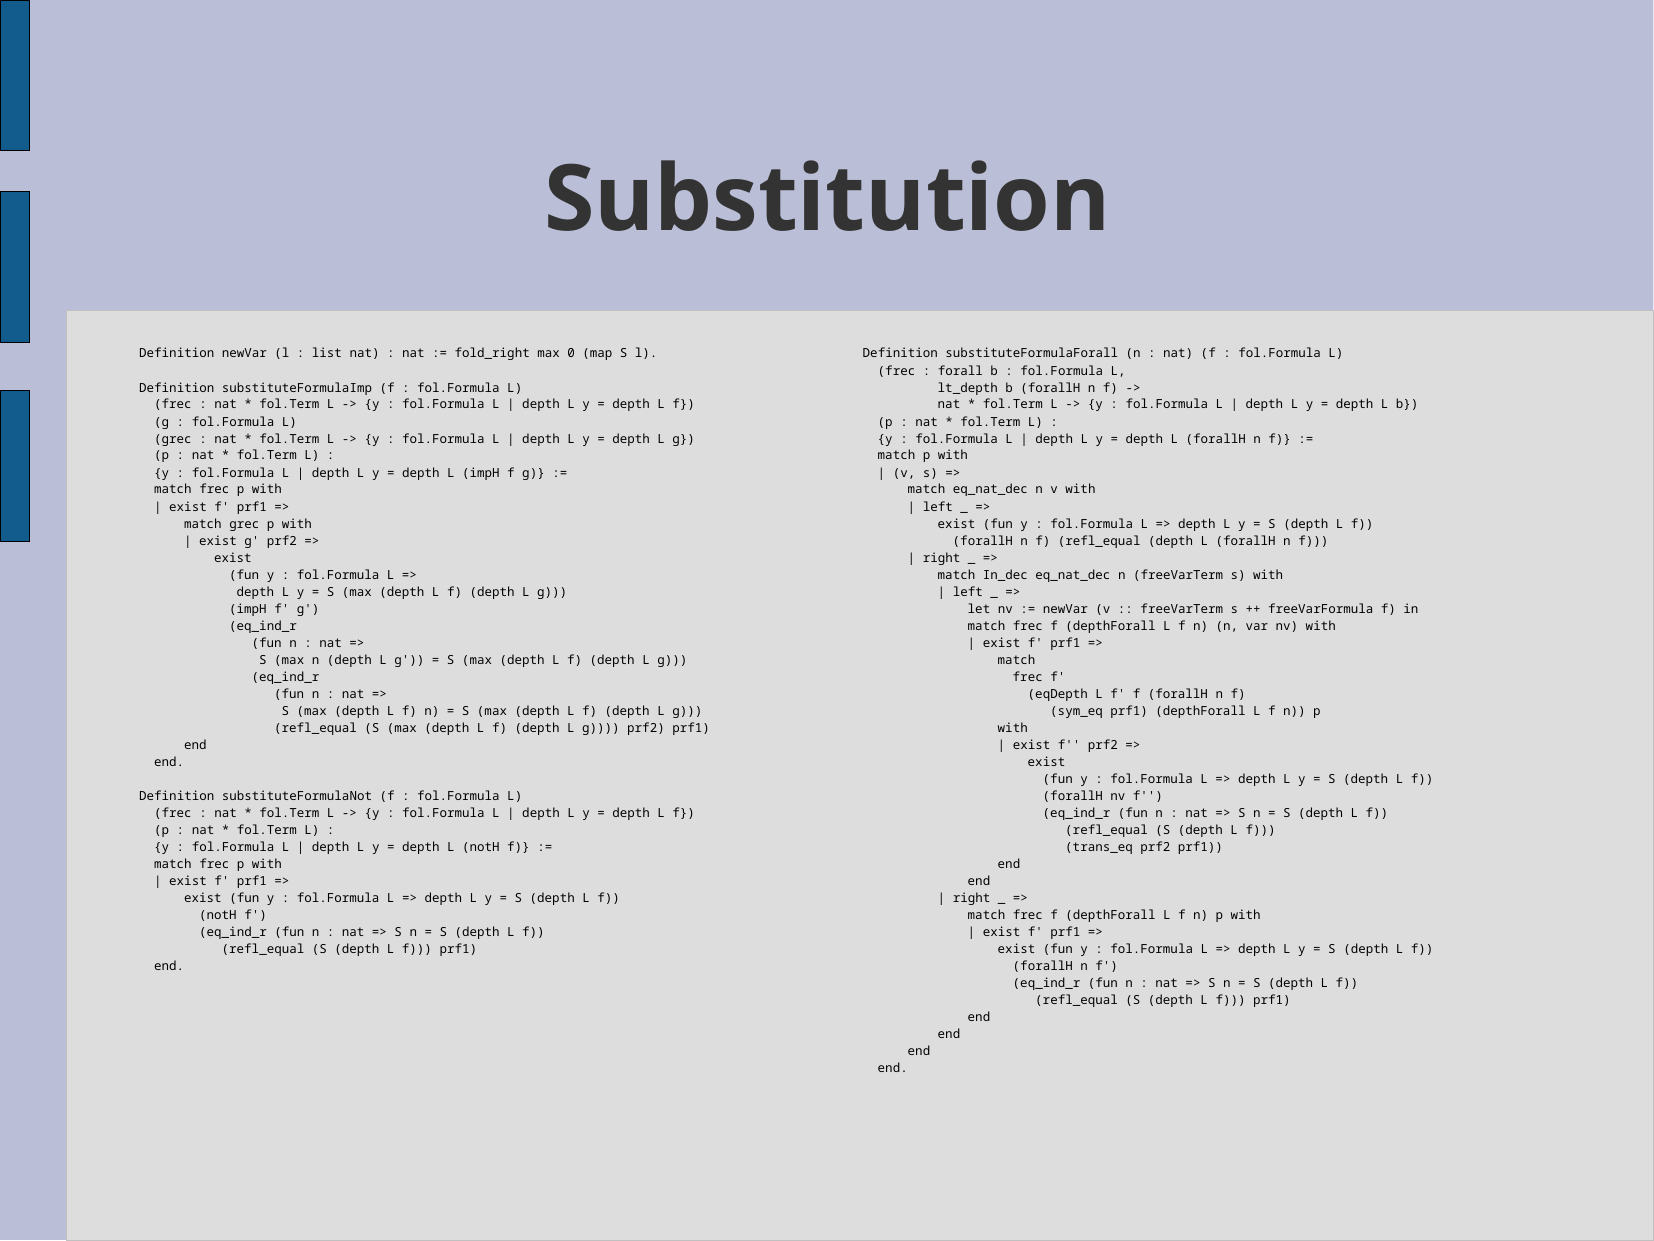

# Substitution
Definition newVar (l : list nat) : nat := fold_right max 0 (map S l).
Definition substituteFormulaImp (f : fol.Formula L)
 (frec : nat * fol.Term L -> {y : fol.Formula L | depth L y = depth L f})
 (g : fol.Formula L)
 (grec : nat * fol.Term L -> {y : fol.Formula L | depth L y = depth L g})
 (p : nat * fol.Term L) :
 {y : fol.Formula L | depth L y = depth L (impH f g)} :=
 match frec p with
 | exist f' prf1 =>
 match grec p with
 | exist g' prf2 =>
 exist
 (fun y : fol.Formula L =>
 depth L y = S (max (depth L f) (depth L g)))
 (impH f' g')
 (eq_ind_r
 (fun n : nat =>
 S (max n (depth L g')) = S (max (depth L f) (depth L g)))
 (eq_ind_r
 (fun n : nat =>
 S (max (depth L f) n) = S (max (depth L f) (depth L g)))
 (refl_equal (S (max (depth L f) (depth L g)))) prf2) prf1)
 end
 end.
Definition substituteFormulaNot (f : fol.Formula L)
 (frec : nat * fol.Term L -> {y : fol.Formula L | depth L y = depth L f})
 (p : nat * fol.Term L) :
 {y : fol.Formula L | depth L y = depth L (notH f)} :=
 match frec p with
 | exist f' prf1 =>
 exist (fun y : fol.Formula L => depth L y = S (depth L f))
 (notH f')
 (eq_ind_r (fun n : nat => S n = S (depth L f))
 (refl_equal (S (depth L f))) prf1)
 end.
Definition substituteFormulaForall (n : nat) (f : fol.Formula L)
 (frec : forall b : fol.Formula L,
 lt_depth b (forallH n f) ->
 nat * fol.Term L -> {y : fol.Formula L | depth L y = depth L b})
 (p : nat * fol.Term L) :
 {y : fol.Formula L | depth L y = depth L (forallH n f)} :=
 match p with
 | (v, s) =>
 match eq_nat_dec n v with
 | left _ =>
 exist (fun y : fol.Formula L => depth L y = S (depth L f))
 (forallH n f) (refl_equal (depth L (forallH n f)))
 | right _ =>
 match In_dec eq_nat_dec n (freeVarTerm s) with
 | left _ =>
 let nv := newVar (v :: freeVarTerm s ++ freeVarFormula f) in
 match frec f (depthForall L f n) (n, var nv) with
 | exist f' prf1 =>
 match
 frec f'
 (eqDepth L f' f (forallH n f)
 (sym_eq prf1) (depthForall L f n)) p
 with
 | exist f'' prf2 =>
 exist
 (fun y : fol.Formula L => depth L y = S (depth L f))
 (forallH nv f'')
 (eq_ind_r (fun n : nat => S n = S (depth L f))
 (refl_equal (S (depth L f)))
 (trans_eq prf2 prf1))
 end
 end
 | right _ =>
 match frec f (depthForall L f n) p with
 | exist f' prf1 =>
 exist (fun y : fol.Formula L => depth L y = S (depth L f))
 (forallH n f')
 (eq_ind_r (fun n : nat => S n = S (depth L f))
 (refl_equal (S (depth L f))) prf1)
 end
 end
 end
 end.